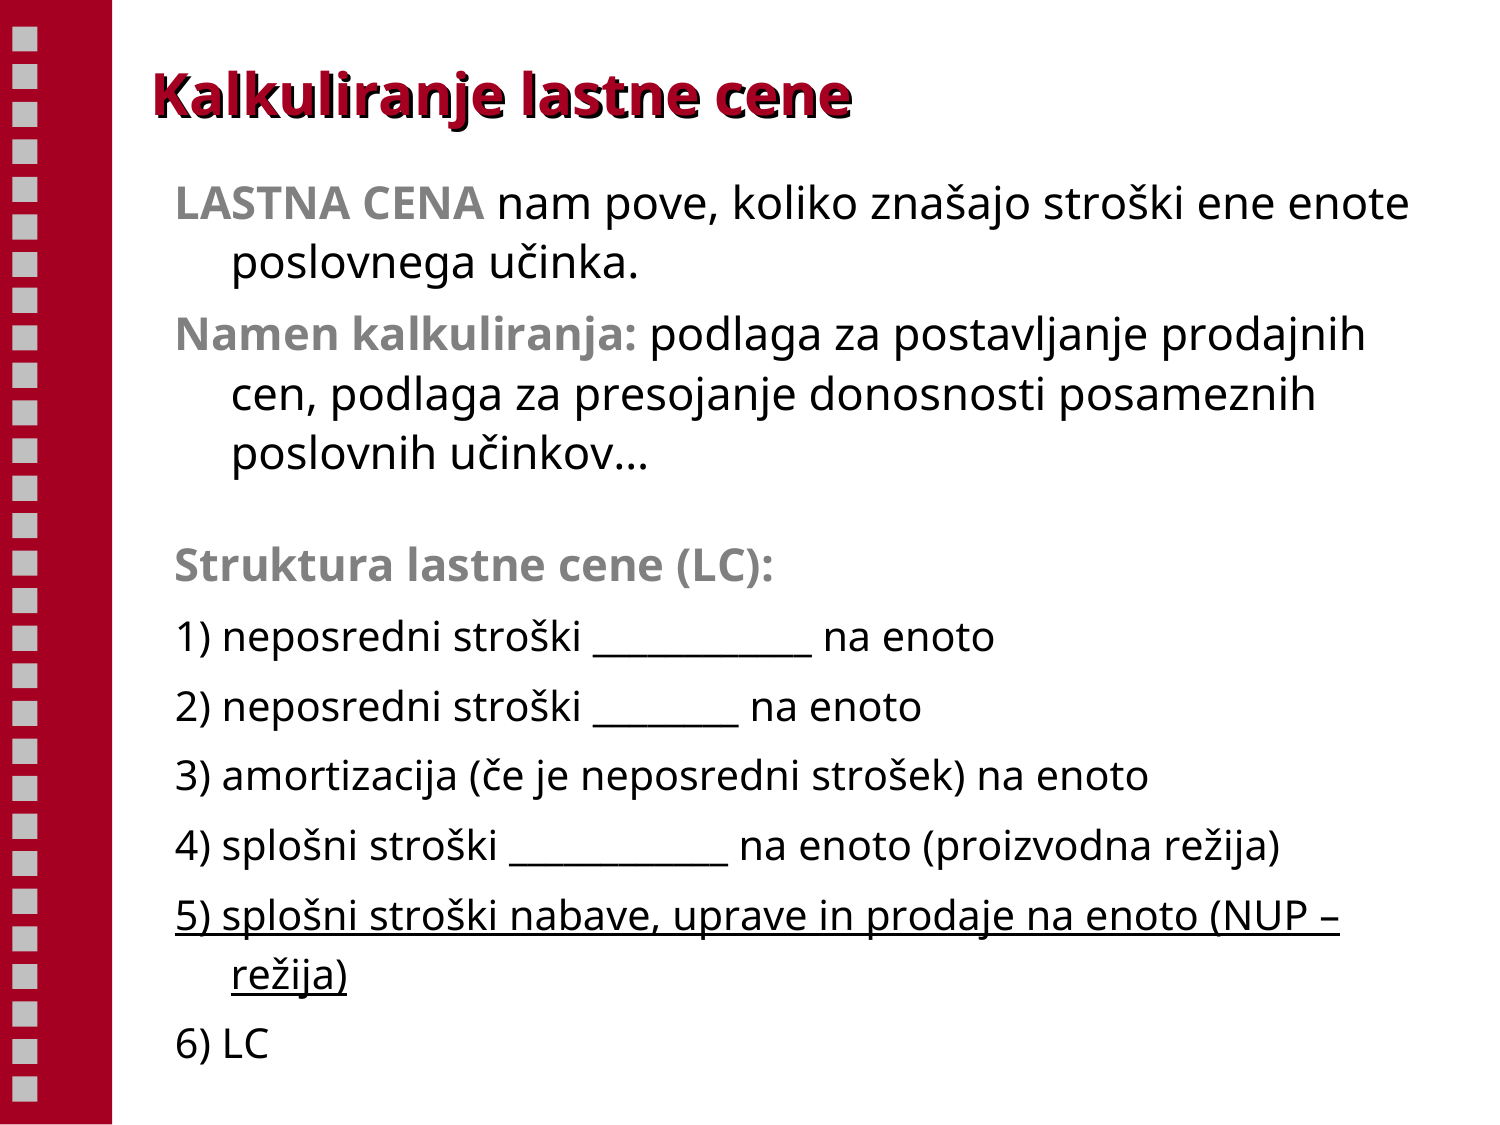

# Kalkuliranje lastne cene
LASTNA CENA nam pove, koliko znašajo stroški ene enote poslovnega učinka.
Namen kalkuliranja: podlaga za postavljanje prodajnih cen, podlaga za presojanje donosnosti posameznih poslovnih učinkov…
Struktura lastne cene (LC):
1) neposredni stroški ____________ na enoto
2) neposredni stroški ________ na enoto
3) amortizacija (če je neposredni strošek) na enoto
4) splošni stroški ____________ na enoto (proizvodna režija)
5) splošni stroški nabave, uprave in prodaje na enoto (NUP – režija)
6) LC